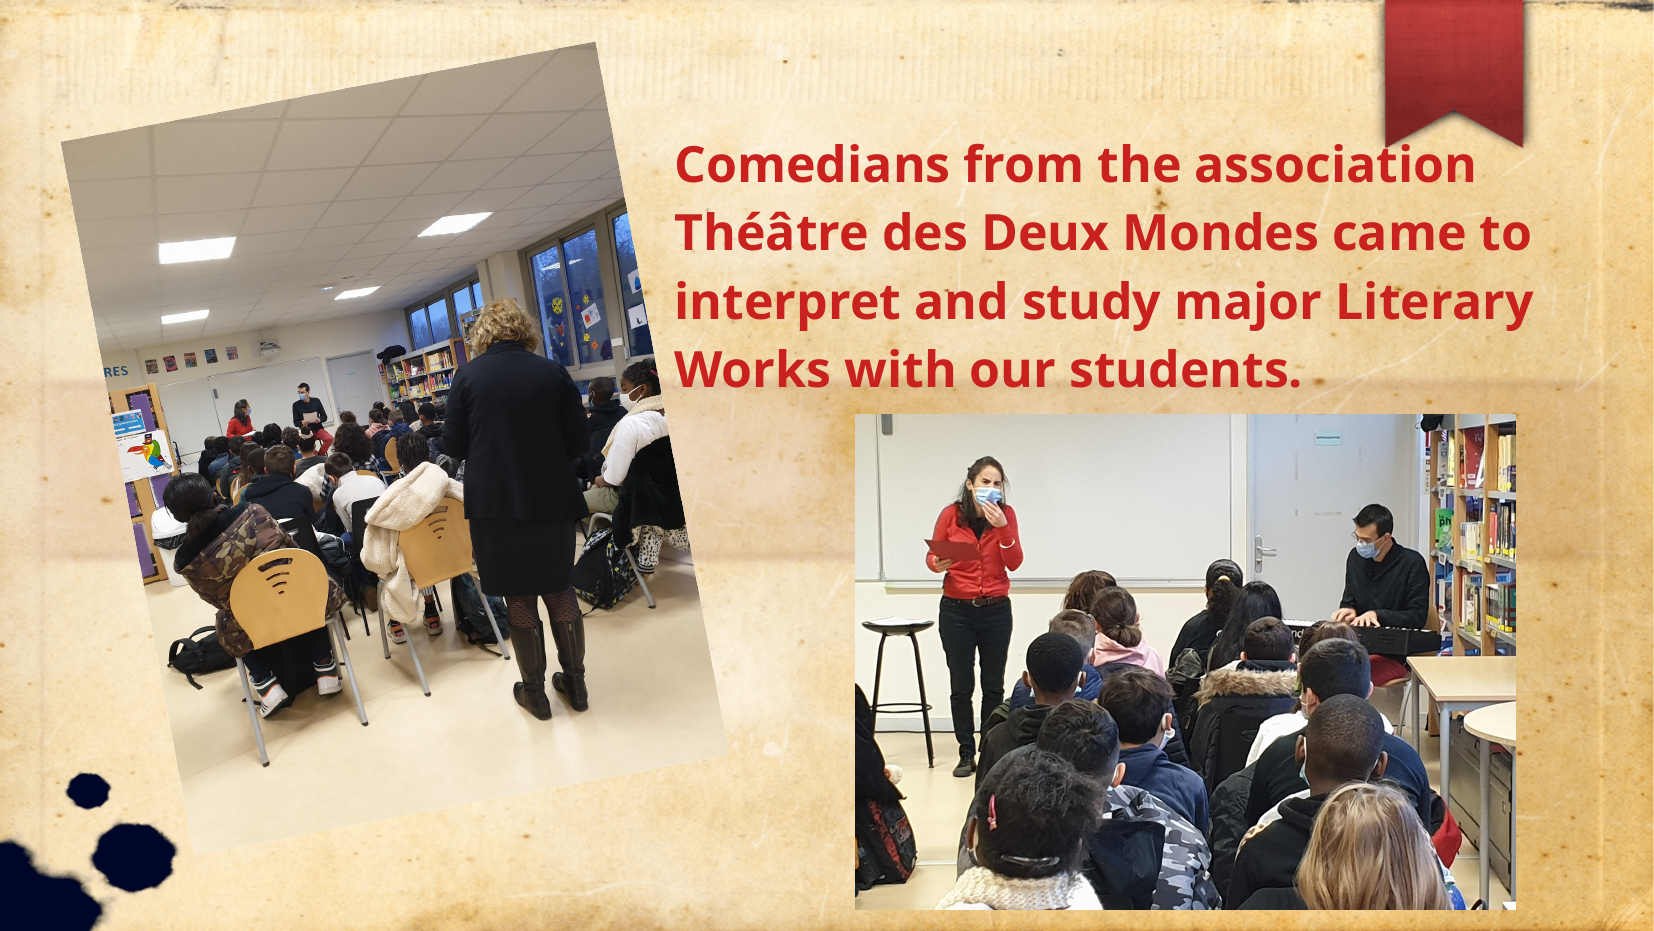

Comedians from the association Théâtre des Deux Mondes came to interpret and study major Literary Works with our students.